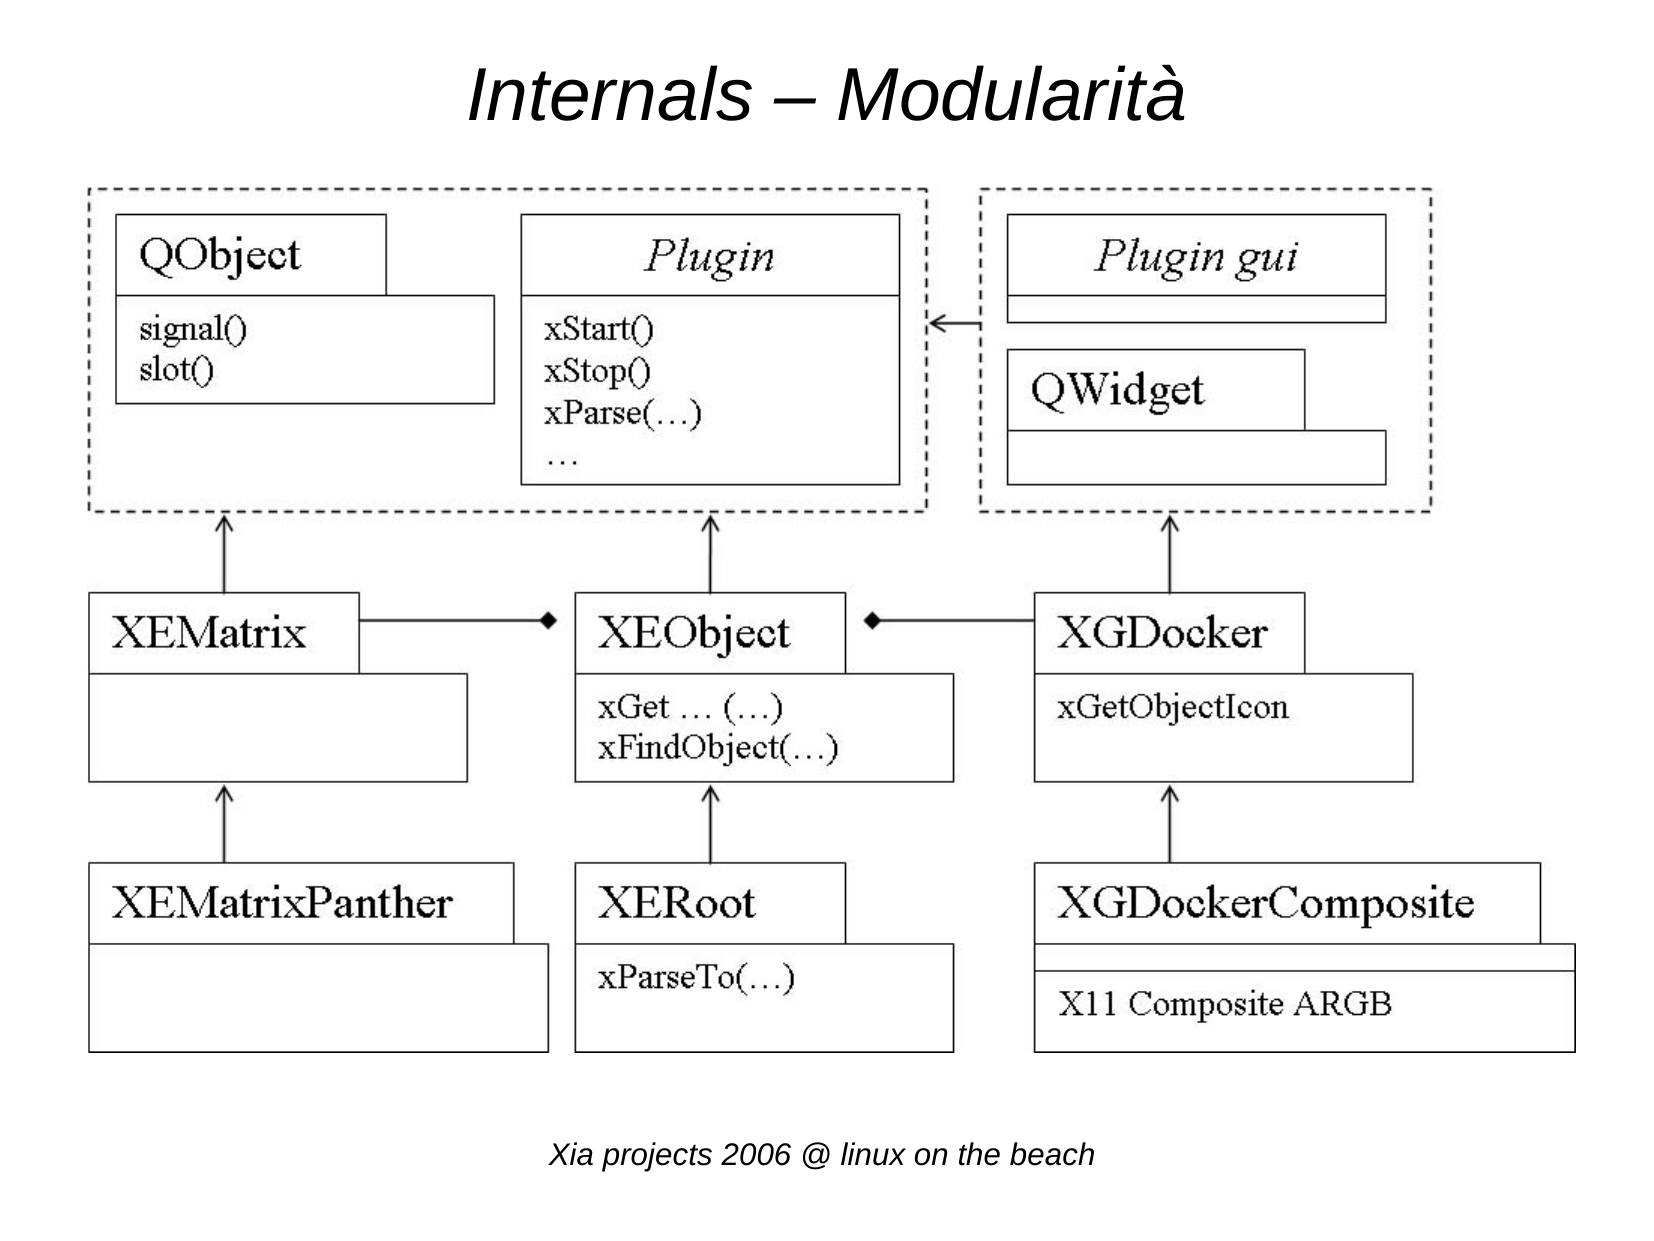

# Internals – Modularità
Xia projects 2006 @ linux on the beach